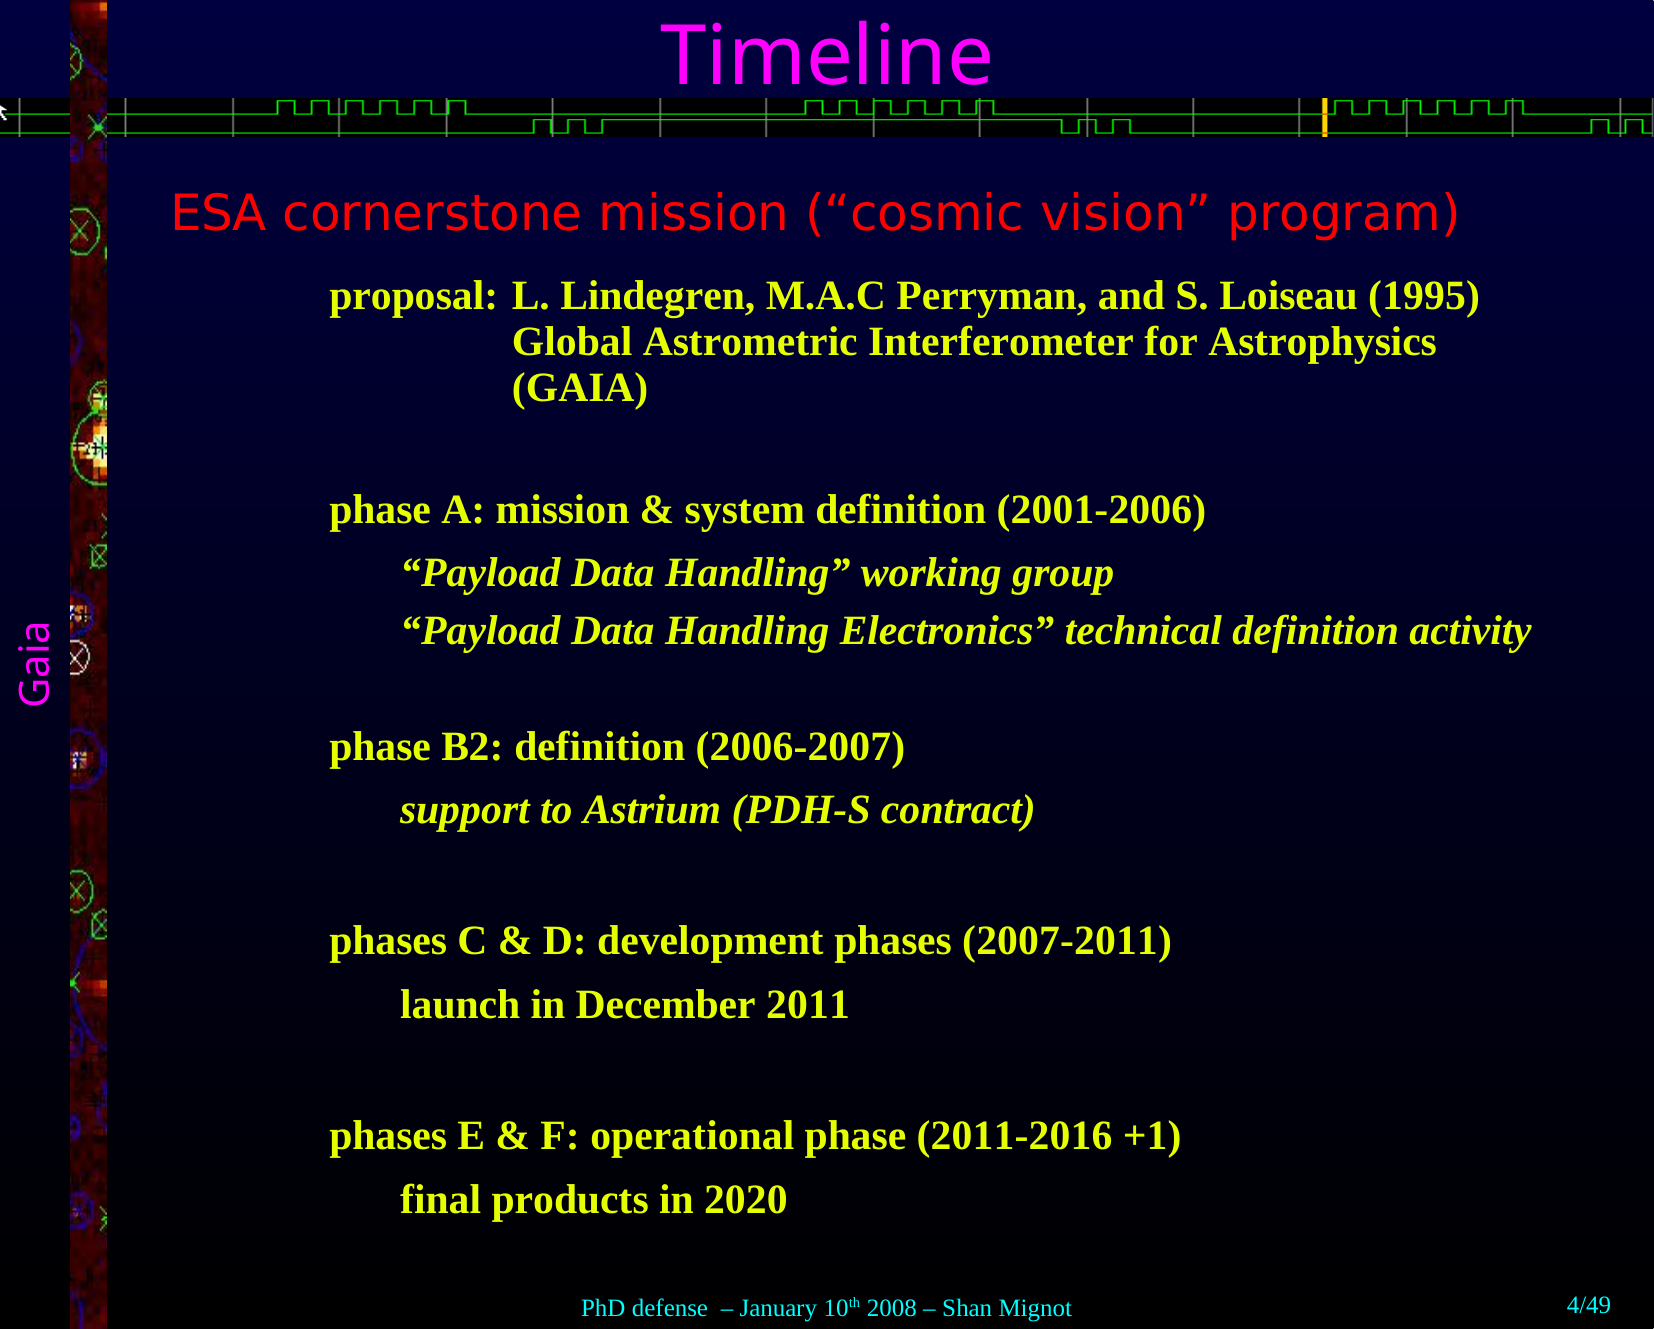

# Timeline
ESA cornerstone mission (“cosmic vision” program)
proposal:	L. Lindegren, M.A.C Perryman, and S. Loiseau (1995)			Global Astrometric Interferometer for Astrophysics 				(GAIA)
phase A: mission & system definition (2001-2006)
“Payload Data Handling” working group
“Payload Data Handling Electronics” technical definition activity
phase B2: definition (2006-2007)
support to Astrium (PDH-S contract)
phases C & D: development phases (2007-2011)
launch in December 2011
phases E & F: operational phase (2011-2016 +1)
final products in 2020
Gaia
PhD defense – January 10th 2008 – Shan Mignot